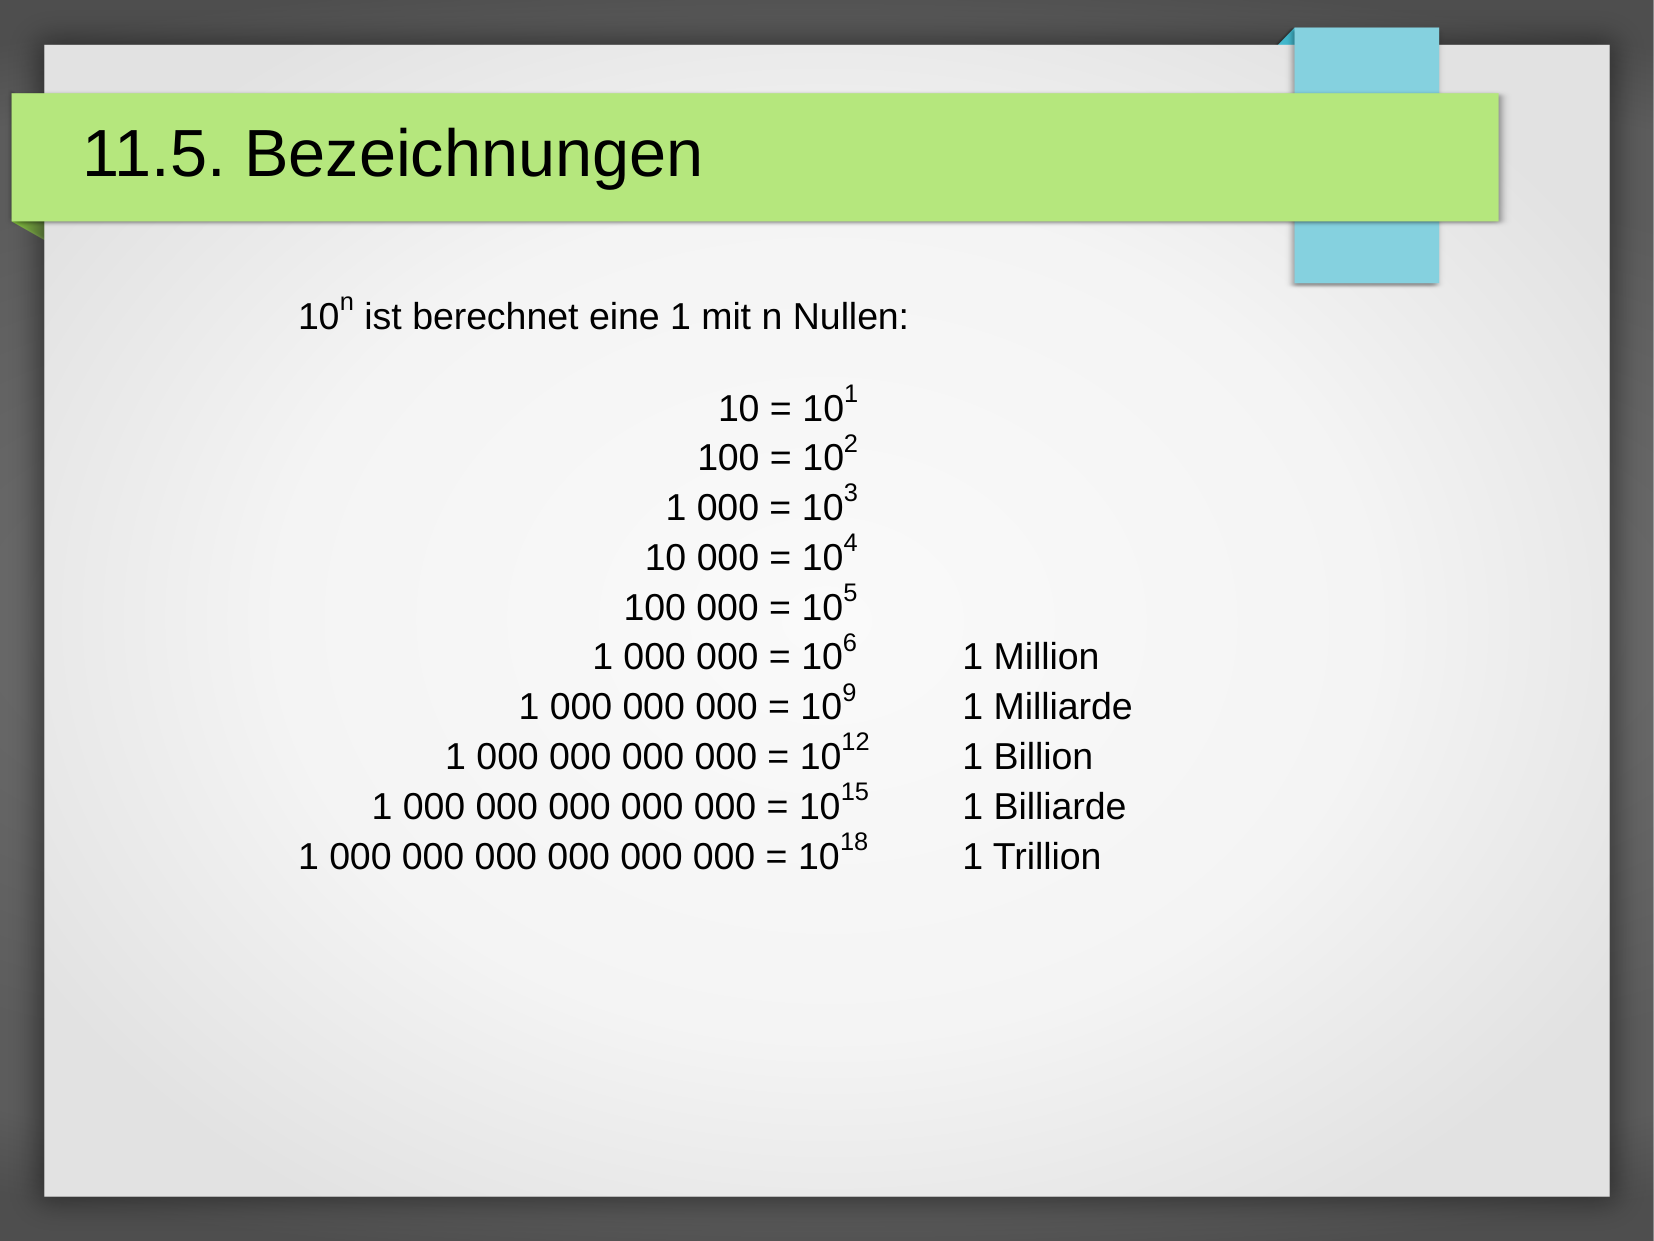

# 11.5. Bezeichnungen
10n ist berechnet eine 1 mit n Nullen:
 10 = 101
 100 = 102
 1 000 = 103
 10 000 = 104
 100 000 = 105
 1 000 000 = 106 		1 Million
 1 000 000 000 = 109		1 Milliarde
 1 000 000 000 000 = 1012		1 Billion
 1 000 000 000 000 000 = 1015		1 Billiarde
1 000 000 000 000 000 000 = 1018		1 Trillion